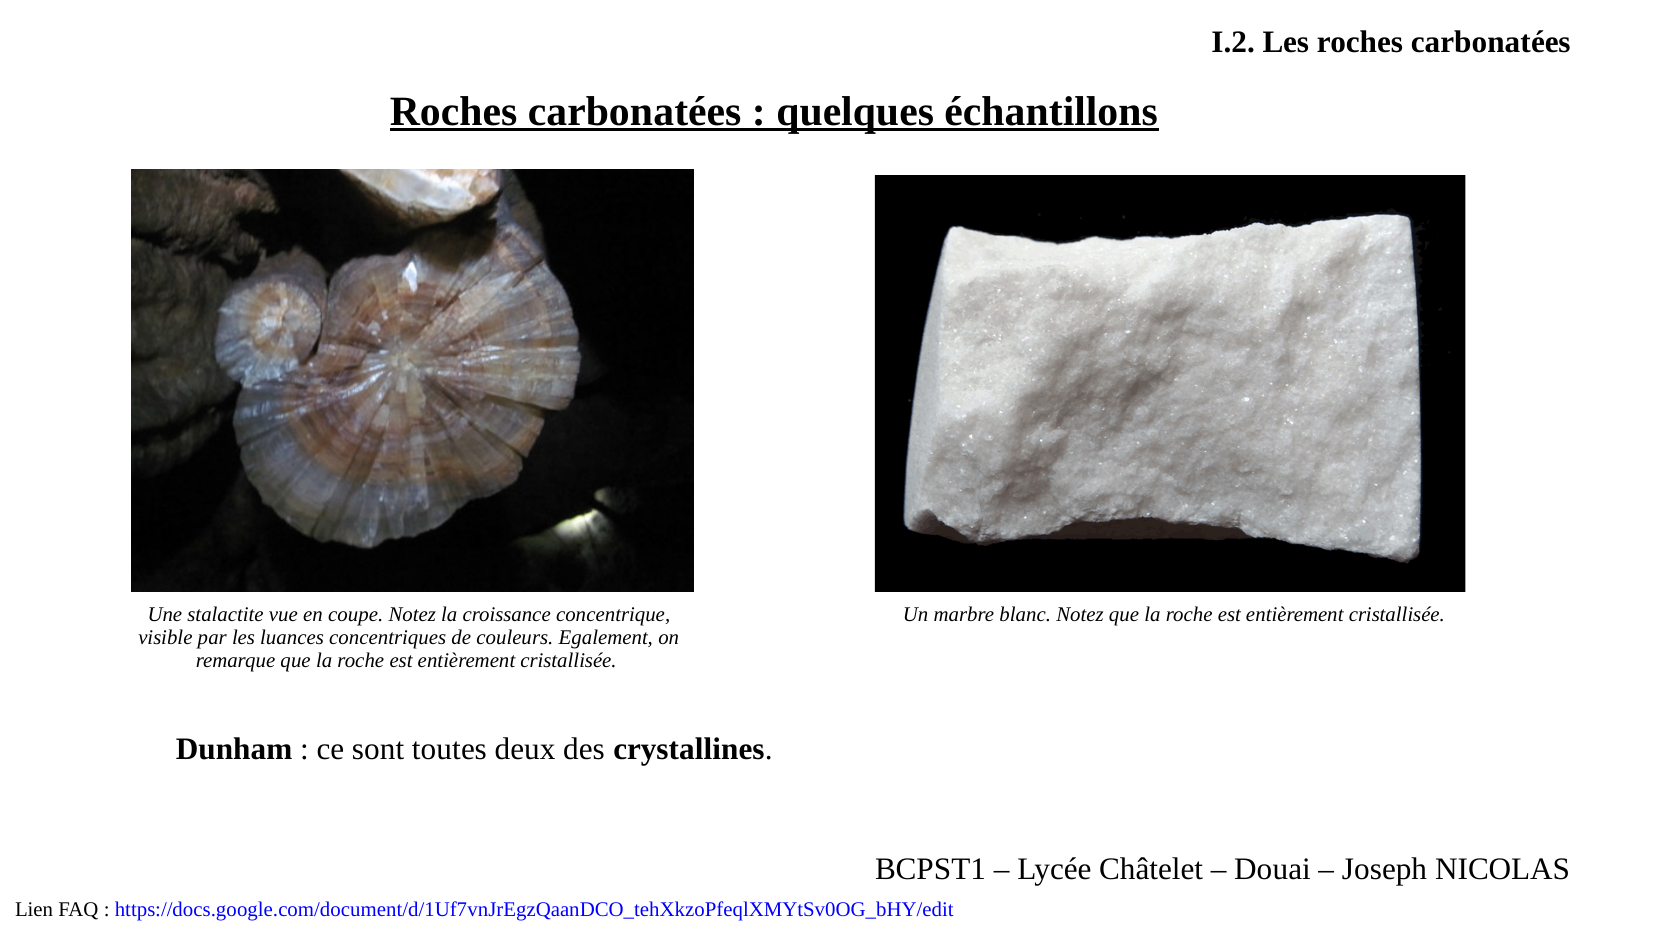

I.2. Les roches carbonatées
				Roches carbonatées : quelques échantillons
Une stalactite vue en coupe. Notez la croissance concentrique, visible par les luances concentriques de couleurs. Egalement, on remarque que la roche est entièrement cristallisée.
Un marbre blanc. Notez que la roche est entièrement cristallisée.
Dunham : ce sont toutes deux des crystallines.
BCPST1 – Lycée Châtelet – Douai – Joseph NICOLAS
Lien FAQ : https://docs.google.com/document/d/1Uf7vnJrEgzQaanDCO_tehXkzoPfeqlXMYtSv0OG_bHY/edit